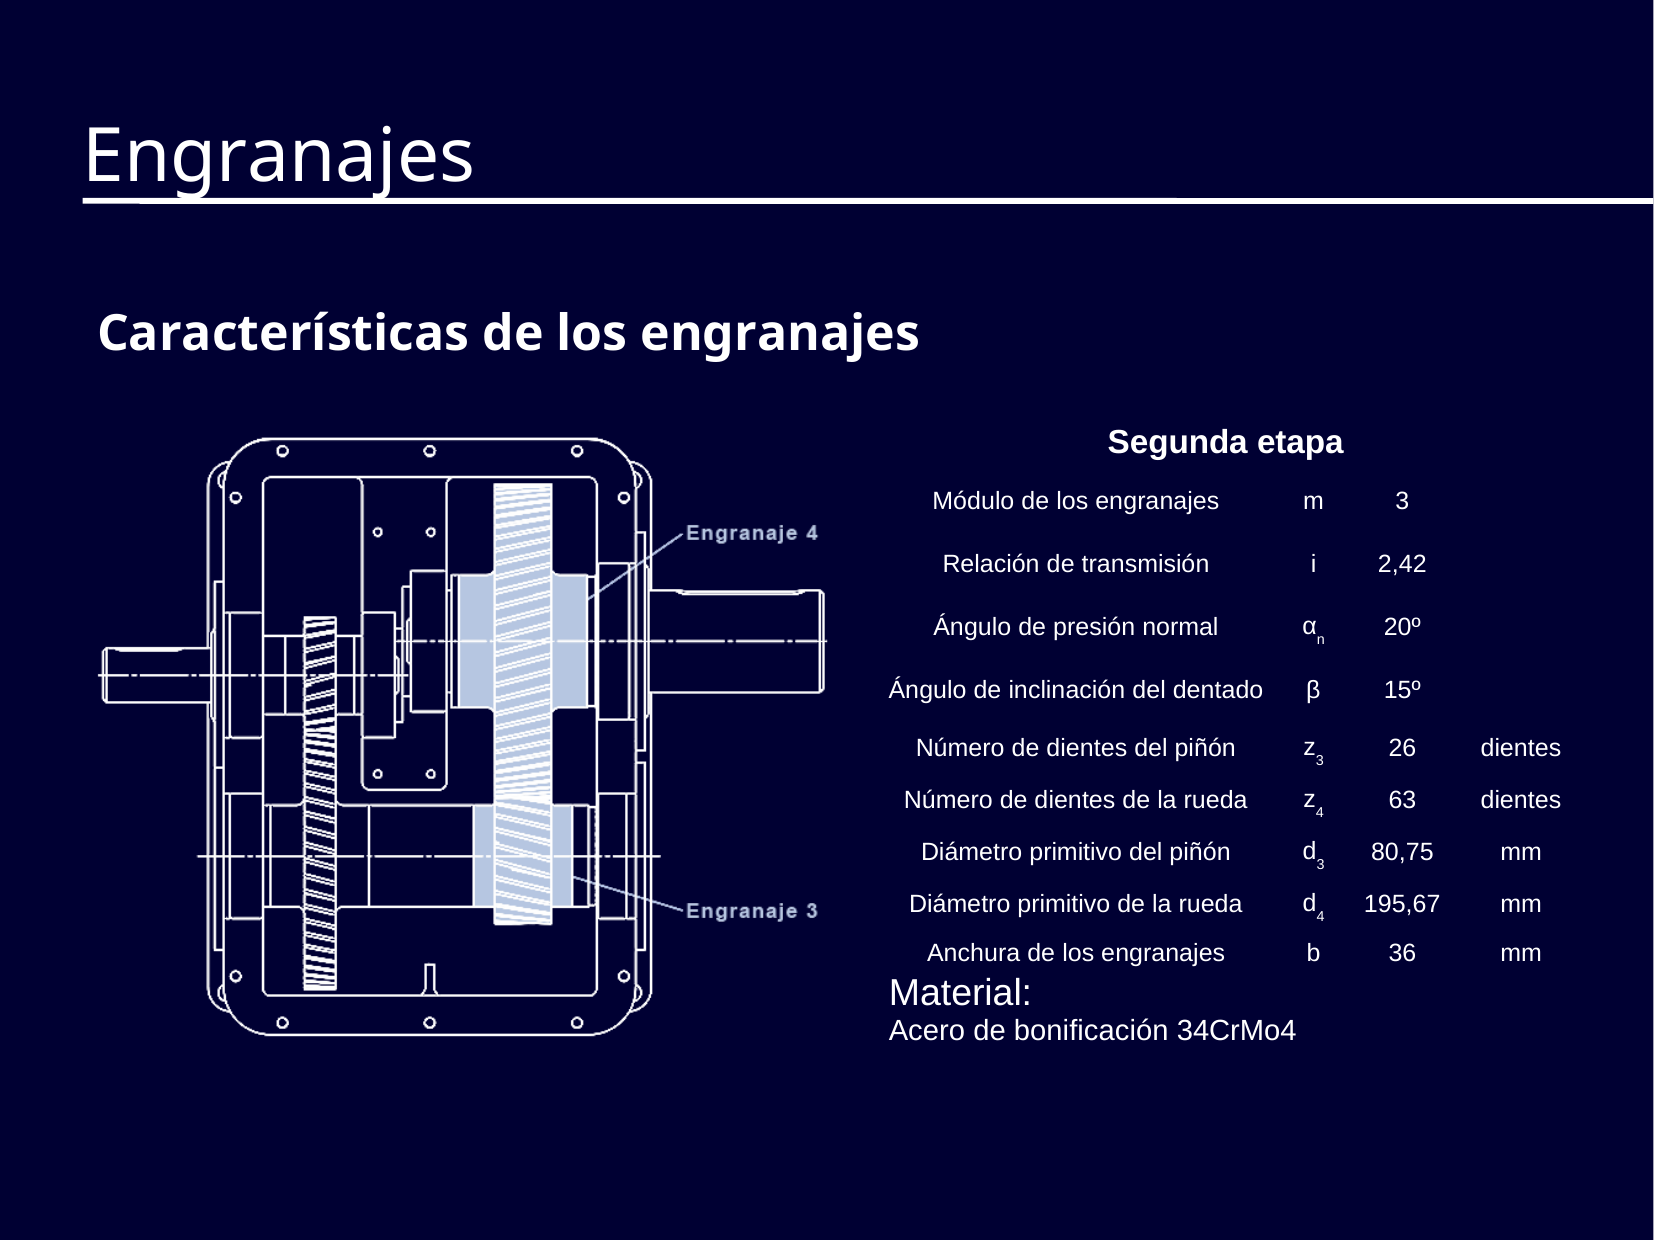

# Engranajes
Características de los engranajes
| Segunda etapa | | | |
| --- | --- | --- | --- |
| Módulo de los engranajes | m | 3 | |
| Relación de transmisión | i | 2,42 | |
| Ángulo de presión normal | αn | 20º | |
| Ángulo de inclinación del dentado | β | 15º | |
| Número de dientes del piñón | z3 | 26 | dientes |
| Número de dientes de la rueda | z4 | 63 | dientes |
| Diámetro primitivo del piñón | d3 | 80,75 | mm |
| Diámetro primitivo de la rueda | d4 | 195,67 | mm |
| Anchura de los engranajes | b | 36 | mm |
Material:
Acero de bonificación 34CrMo4